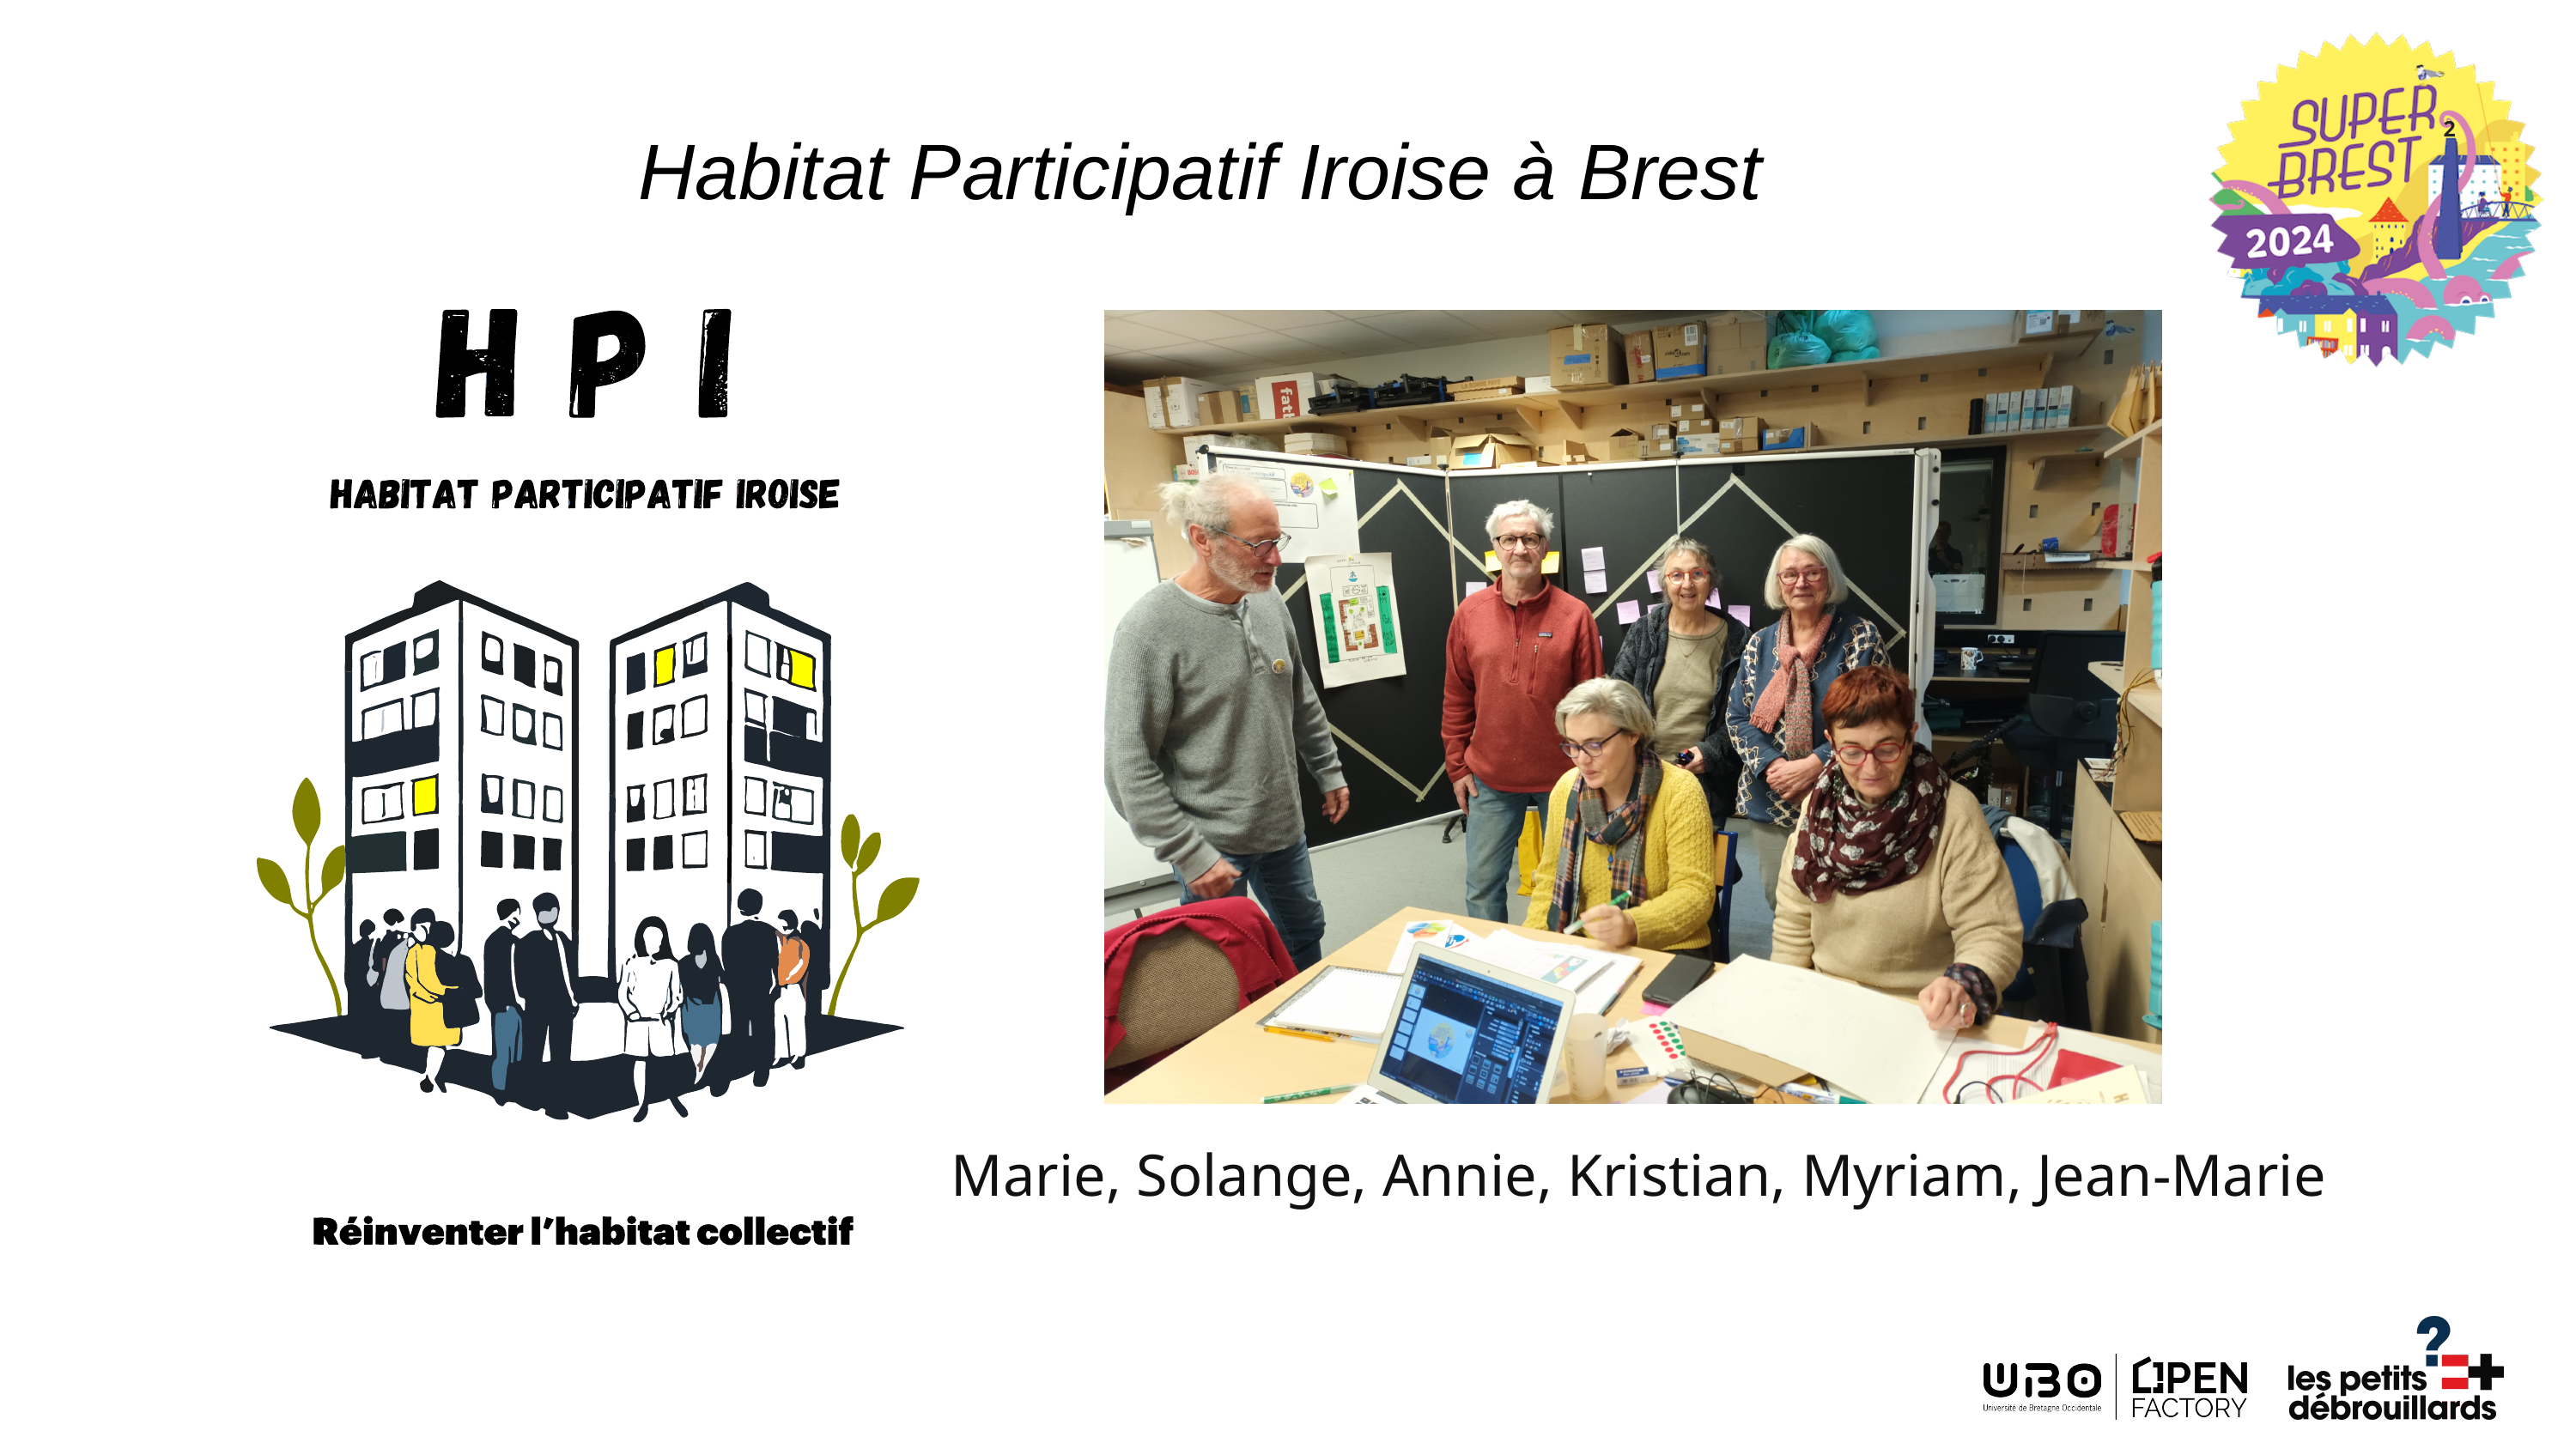

# Habitat Participatif Iroise à Brest
Marie, Solange, Annie, Kristian, Myriam, Jean-Marie